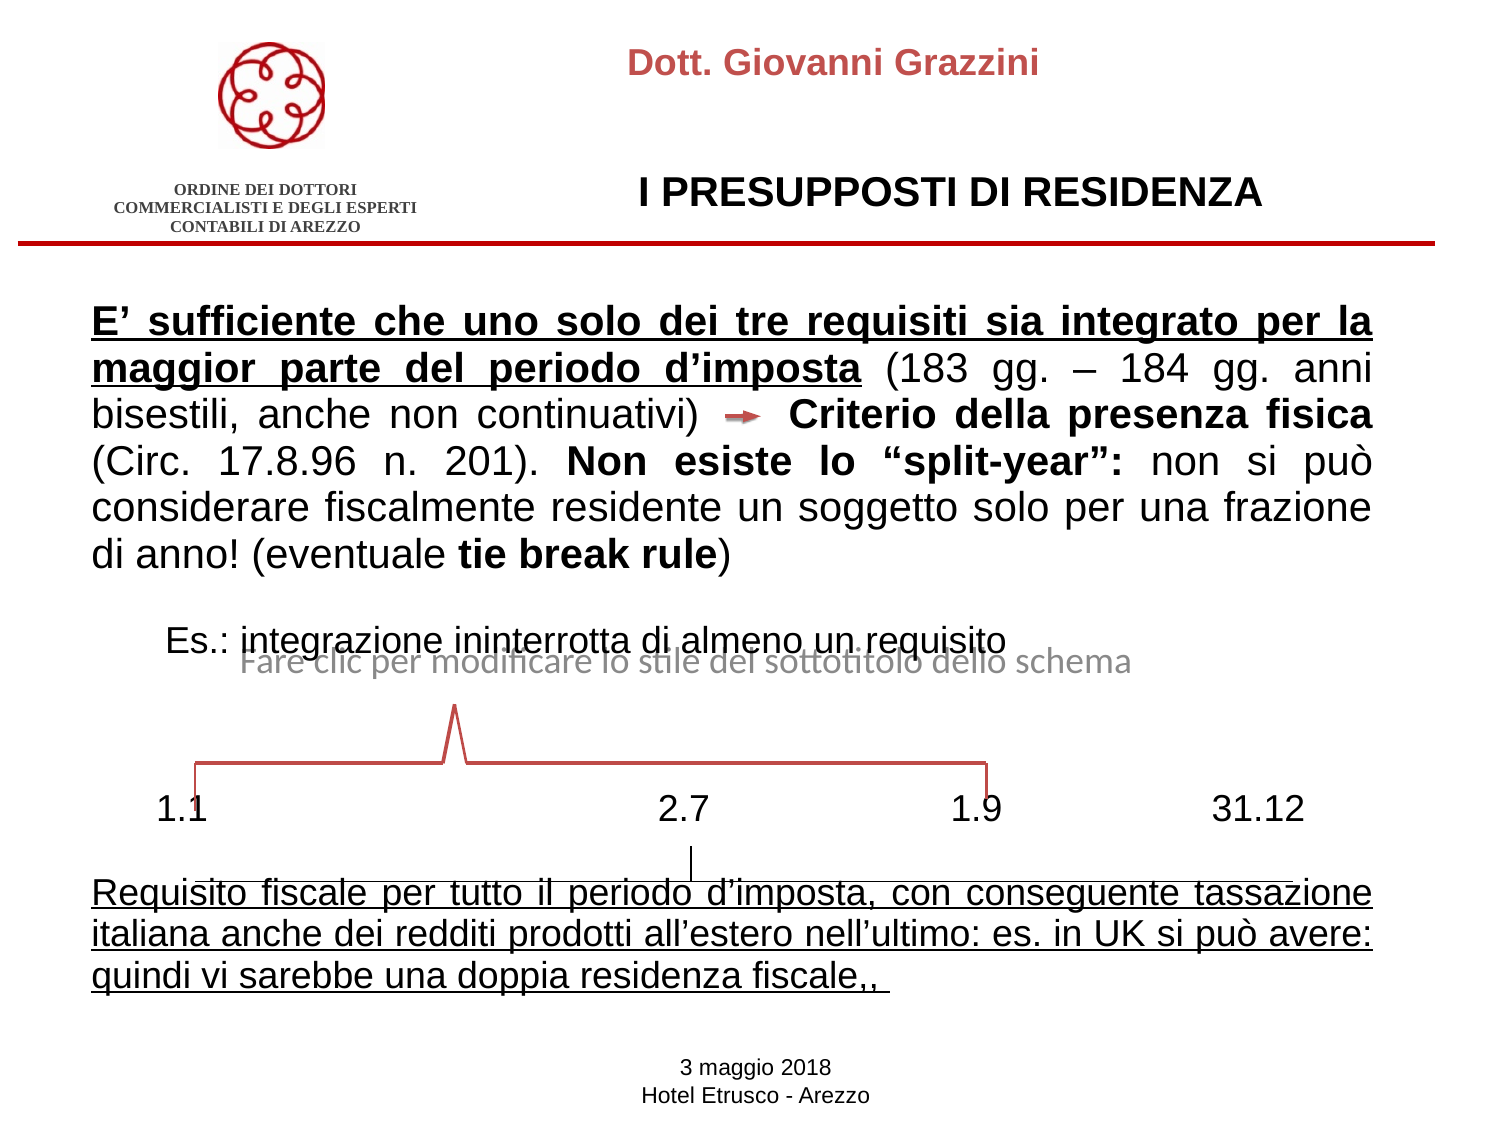

Dott. Giovanni Grazzini
I PRESUPPOSTI DI RESIDENZA
ORDINE DEI DOTTORI
COMMERCIALISTI E DEGLI ESPERTI
CONTABILI DI AREZZO
E’ sufficiente che uno solo dei tre requisiti sia integrato per la maggior parte del periodo d’imposta (183 gg. – 184 gg. anni bisestili, anche non continuativi) Criterio della presenza fisica (Circ. 17.8.96 n. 201). Non esiste lo “split-year”: non si può considerare fiscalmente residente un soggetto solo per una frazione di anno! (eventuale tie break rule)
 Es.: integrazione ininterrotta di almeno un requisito
1.1 2.7 1.9 31.12
Requisito fiscale per tutto il periodo d’imposta, con conseguente tassazione italiana anche dei redditi prodotti all’estero nell’ultimo: es. in UK si può avere: quindi vi sarebbe una doppia residenza fiscale,,
3 maggio 2018
Hotel Etrusco - Arezzo